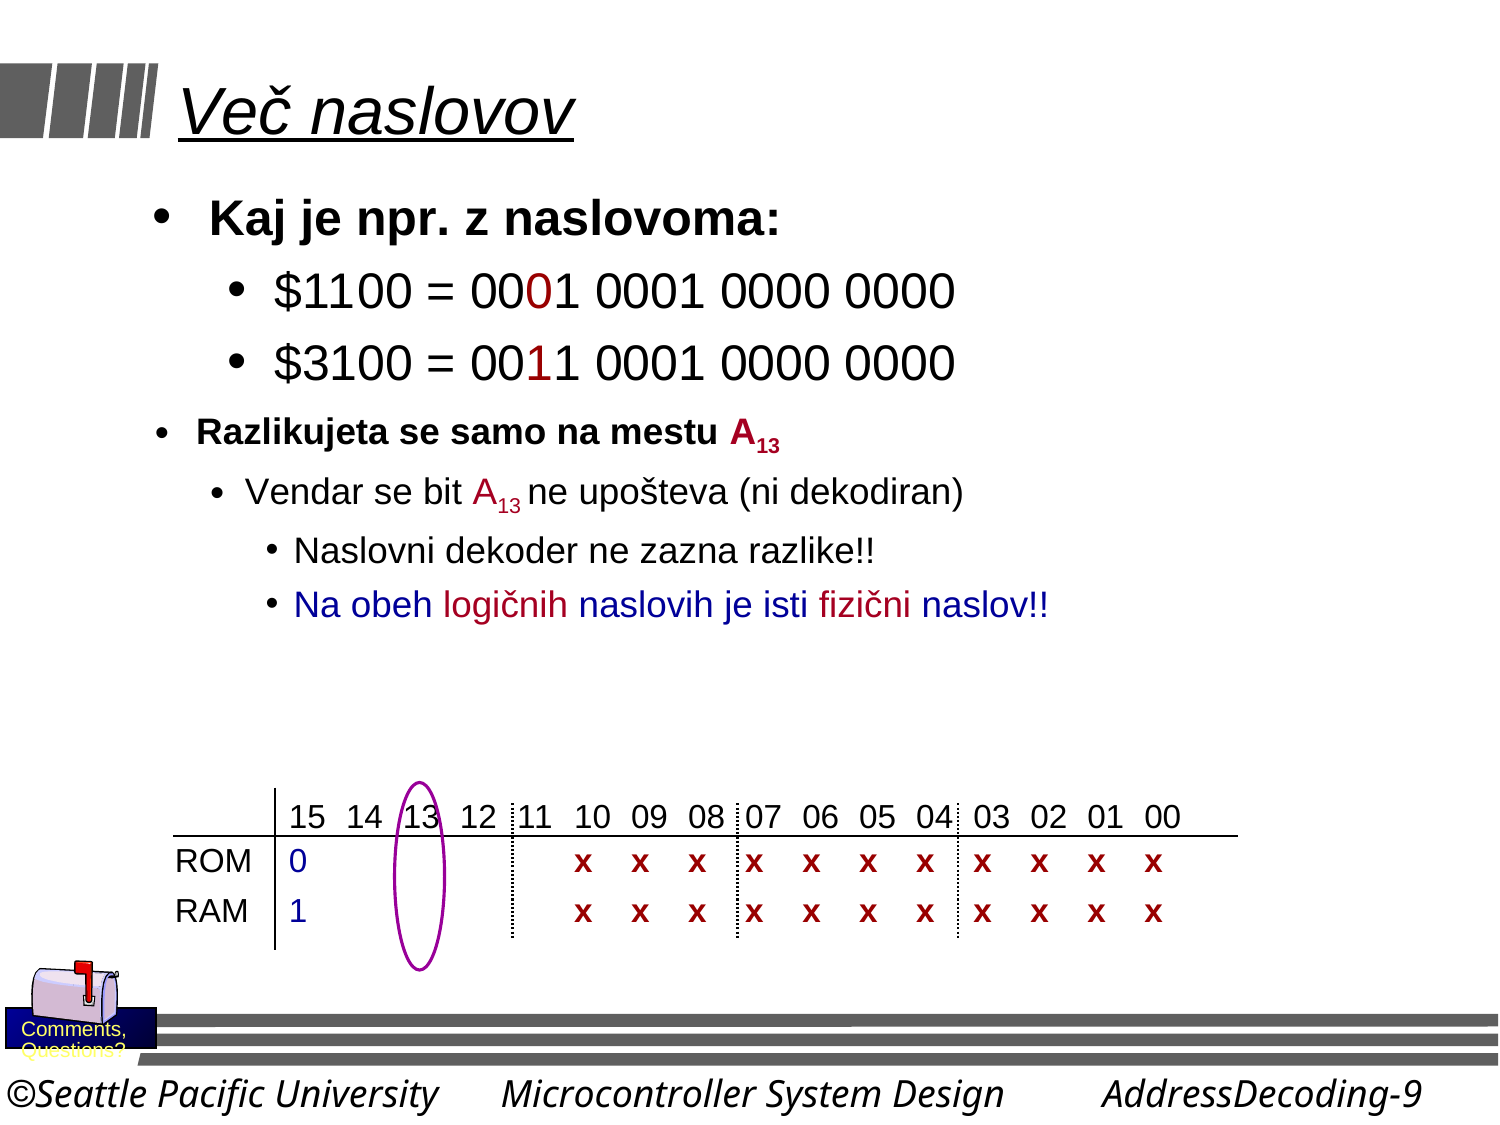

# Več naslovov
Kaj je npr. z naslovoma:
$1100 = 0001 0001 0000 0000
$3100 = 0011 0001 0000 0000
Razlikujeta se samo na mestu A13
Vendar se bit A13 ne upošteva (ni dekodiran)
Naslovni dekoder ne zazna razlike!!
Na obeh logičnih naslovih je isti fizični naslov!!
		15	14	13	12	11	10	09	08	07	06	05	04	03	02	01	00
ROM	0					x	x	x	x	x	x	x	x	x	x	x
RAM	1					x	x	x	x	x	x	x	x	x	x	x